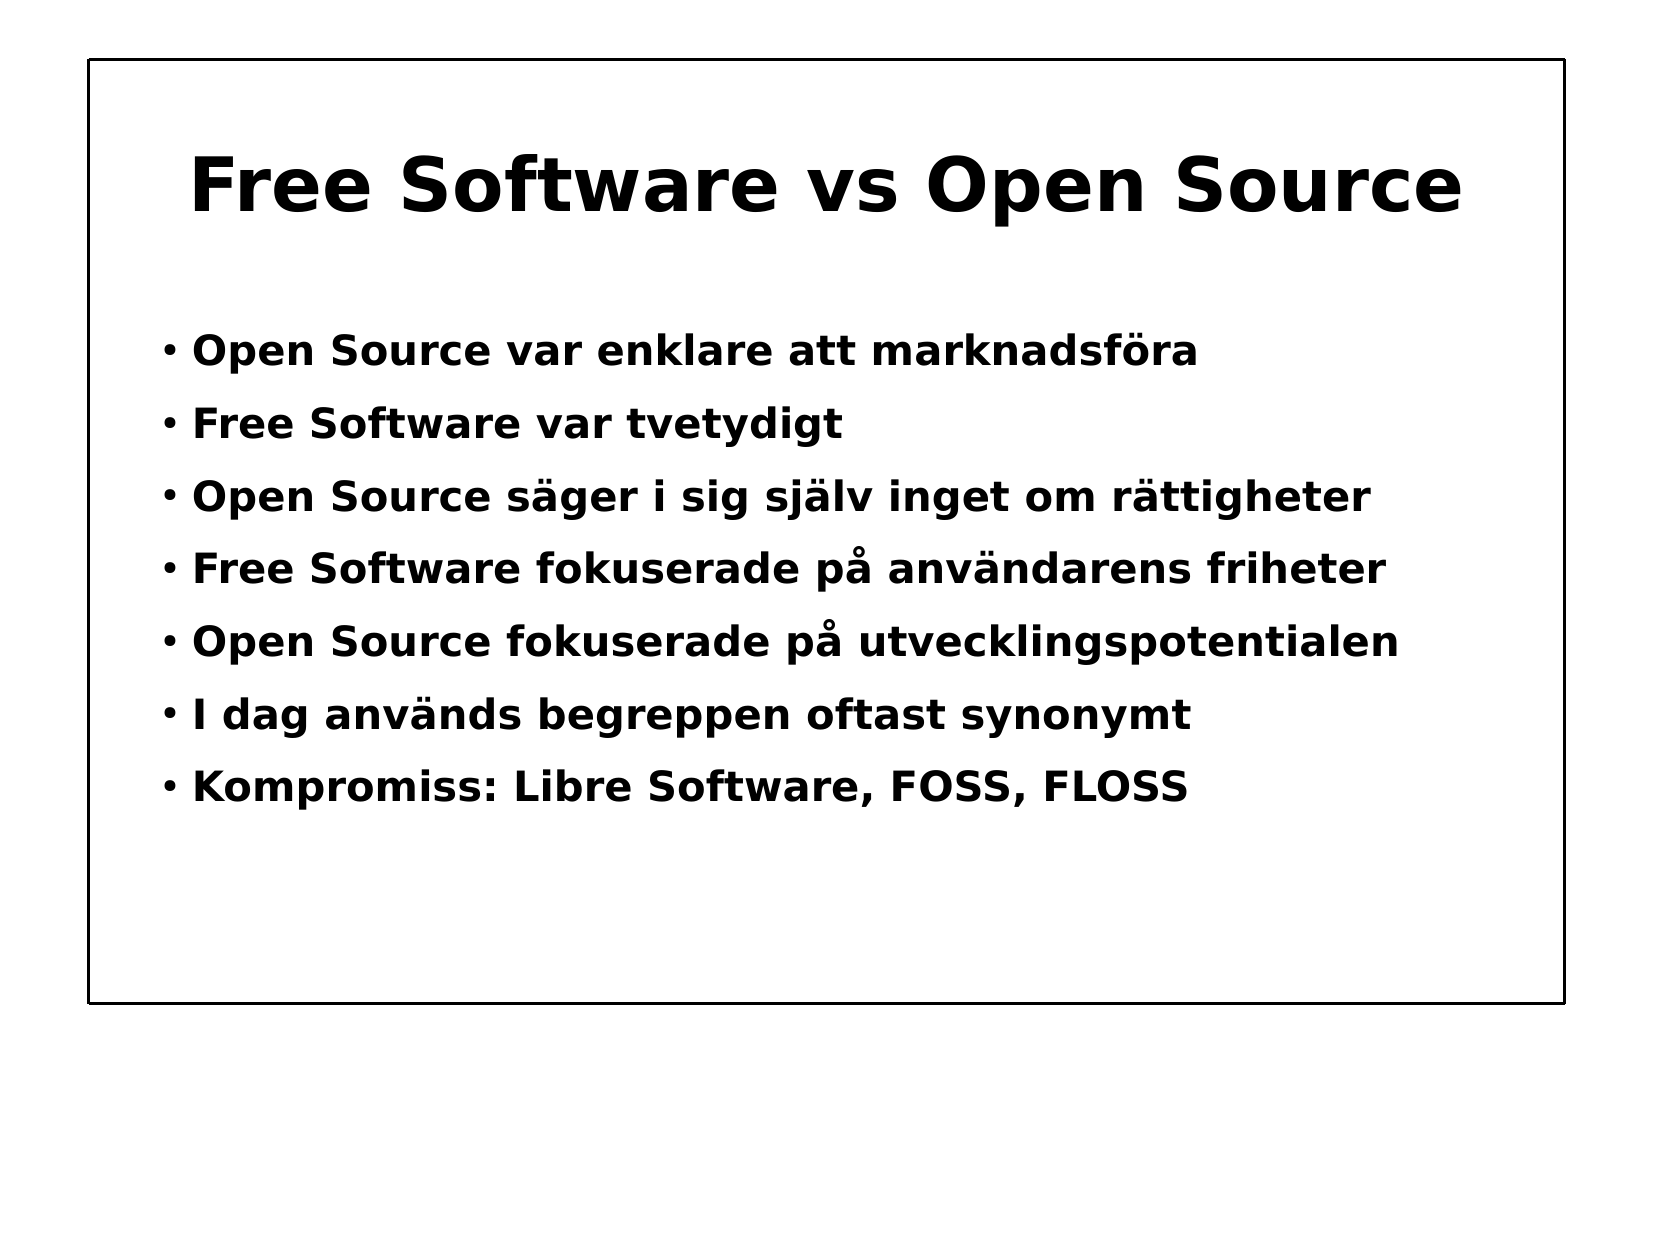

Free Software vs Open Source
 Open Source var enklare att marknadsföra
 Free Software var tvetydigt
 Open Source säger i sig själv inget om rättigheter
 Free Software fokuserade på användarens friheter
 Open Source fokuserade på utvecklingspotentialen
 I dag används begreppen oftast synonymt
 Kompromiss: Libre Software, FOSS, FLOSS